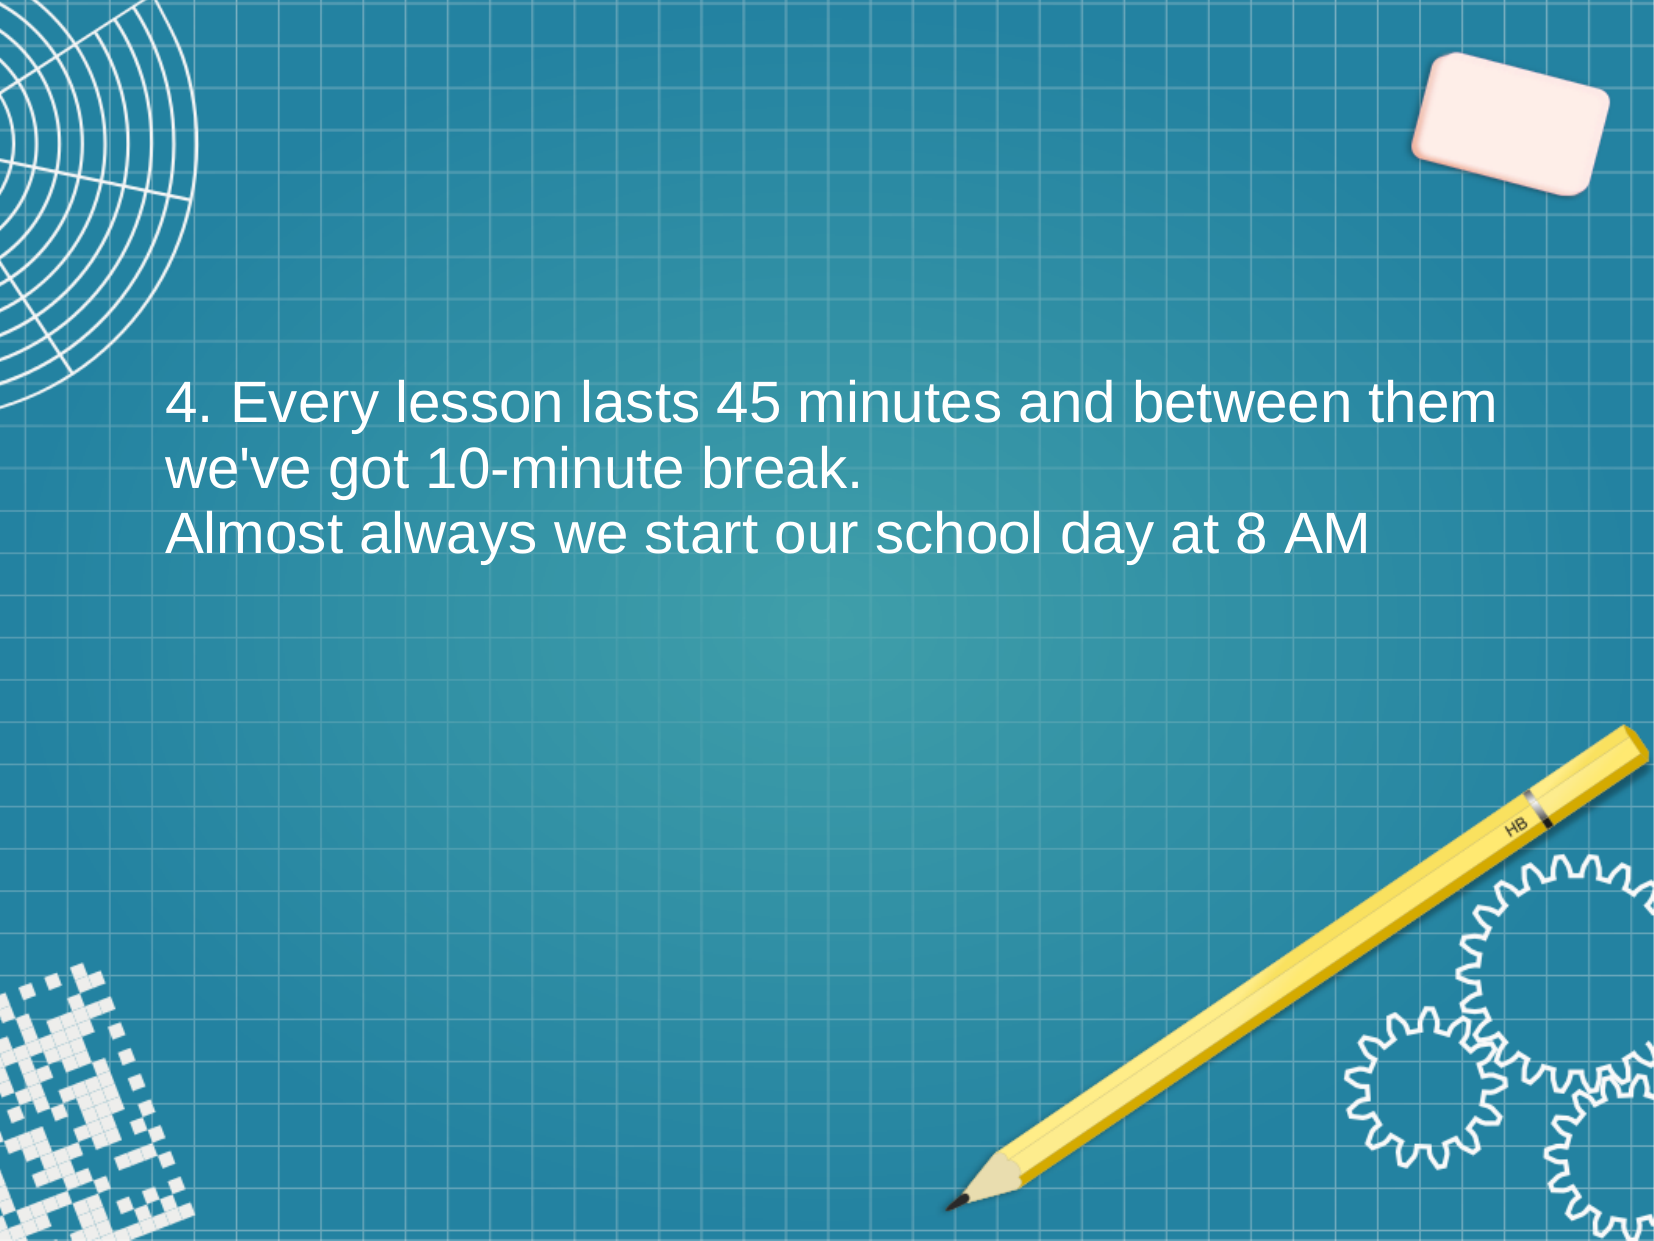

4. Every lesson lasts 45 minutes and between them we've got 10-minute break. Almost always we start our school day at 8 AM